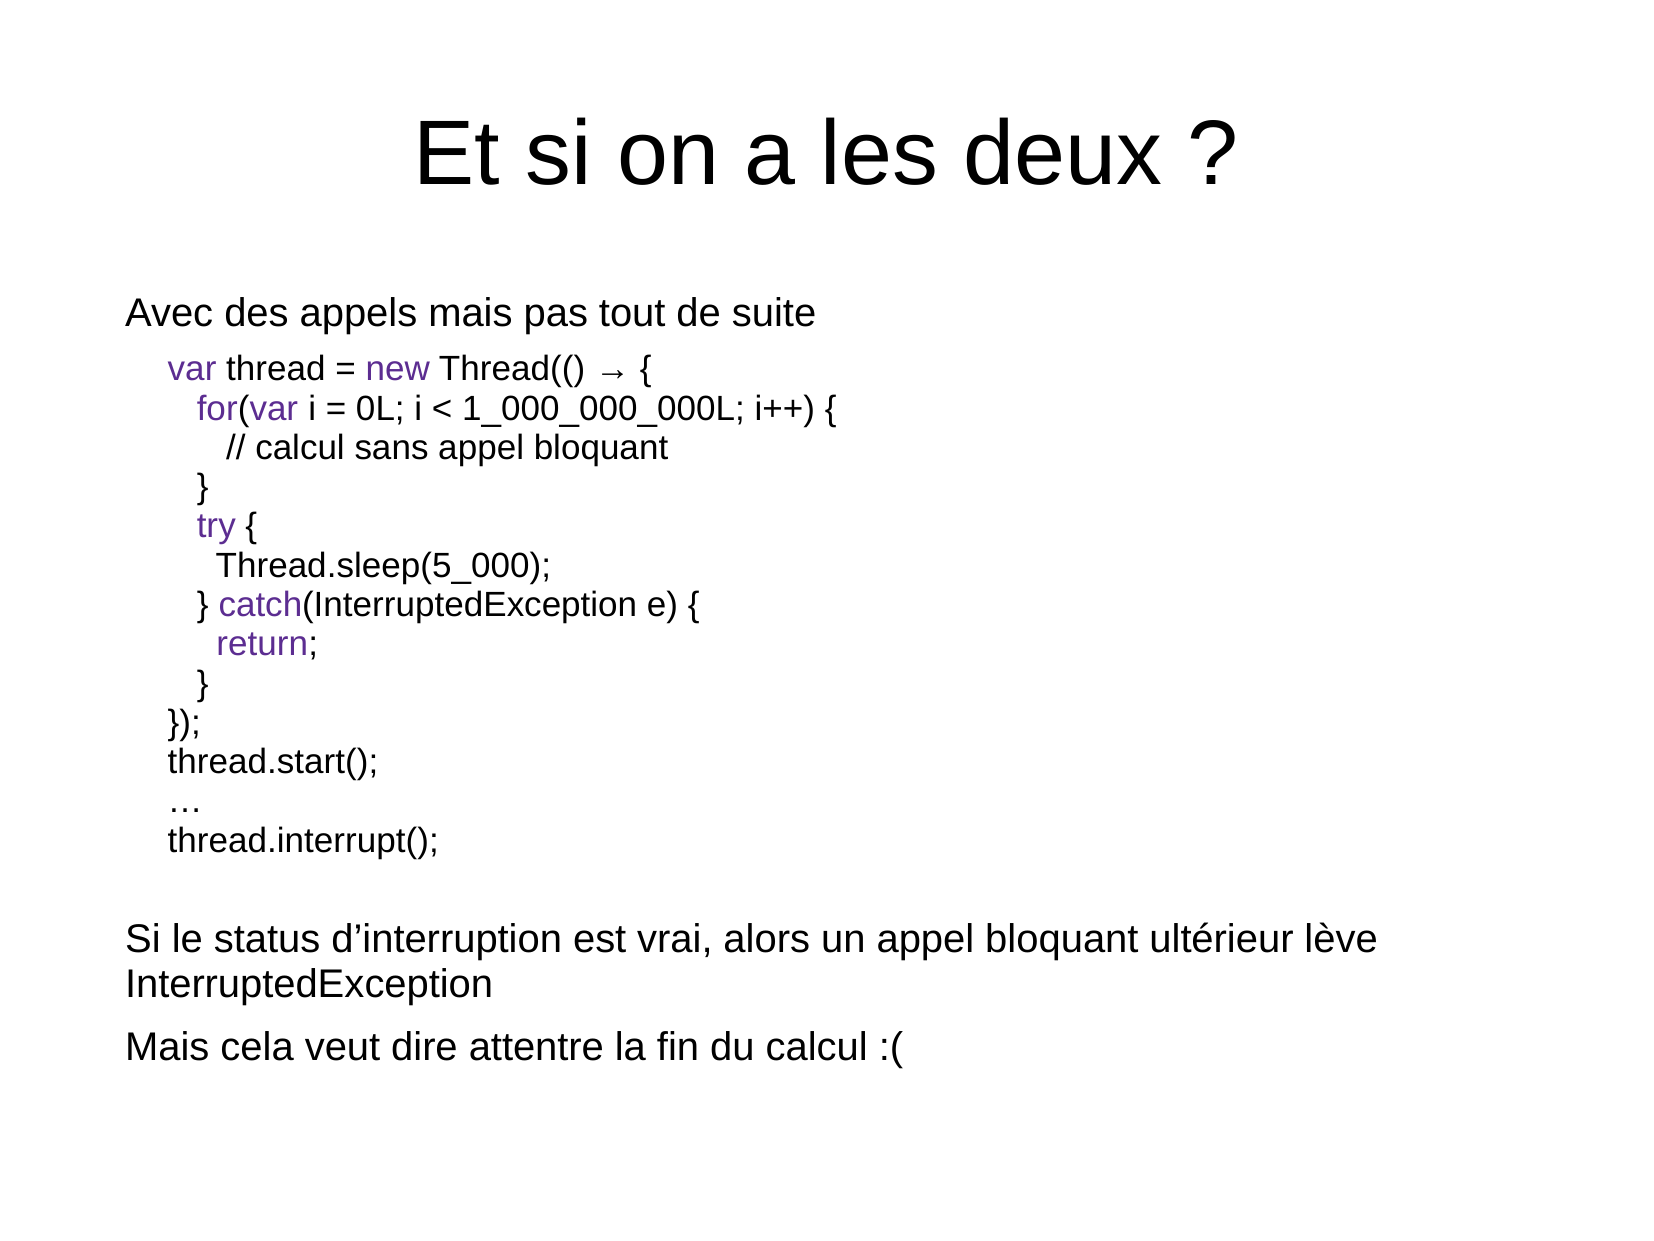

# Et si on a les deux ?
Avec des appels mais pas tout de suite
var thread = new Thread(() → {
 for(var i = 0L; i < 1_000_000_000L; i++) {
 // calcul sans appel bloquant
 }
 try {
 Thread.sleep(5_000);
 } catch(InterruptedException e) {
 return;
 }
});
thread.start();
…
thread.interrupt();
Si le status d’interruption est vrai, alors un appel bloquant ultérieur lève InterruptedException
Mais cela veut dire attentre la fin du calcul :(